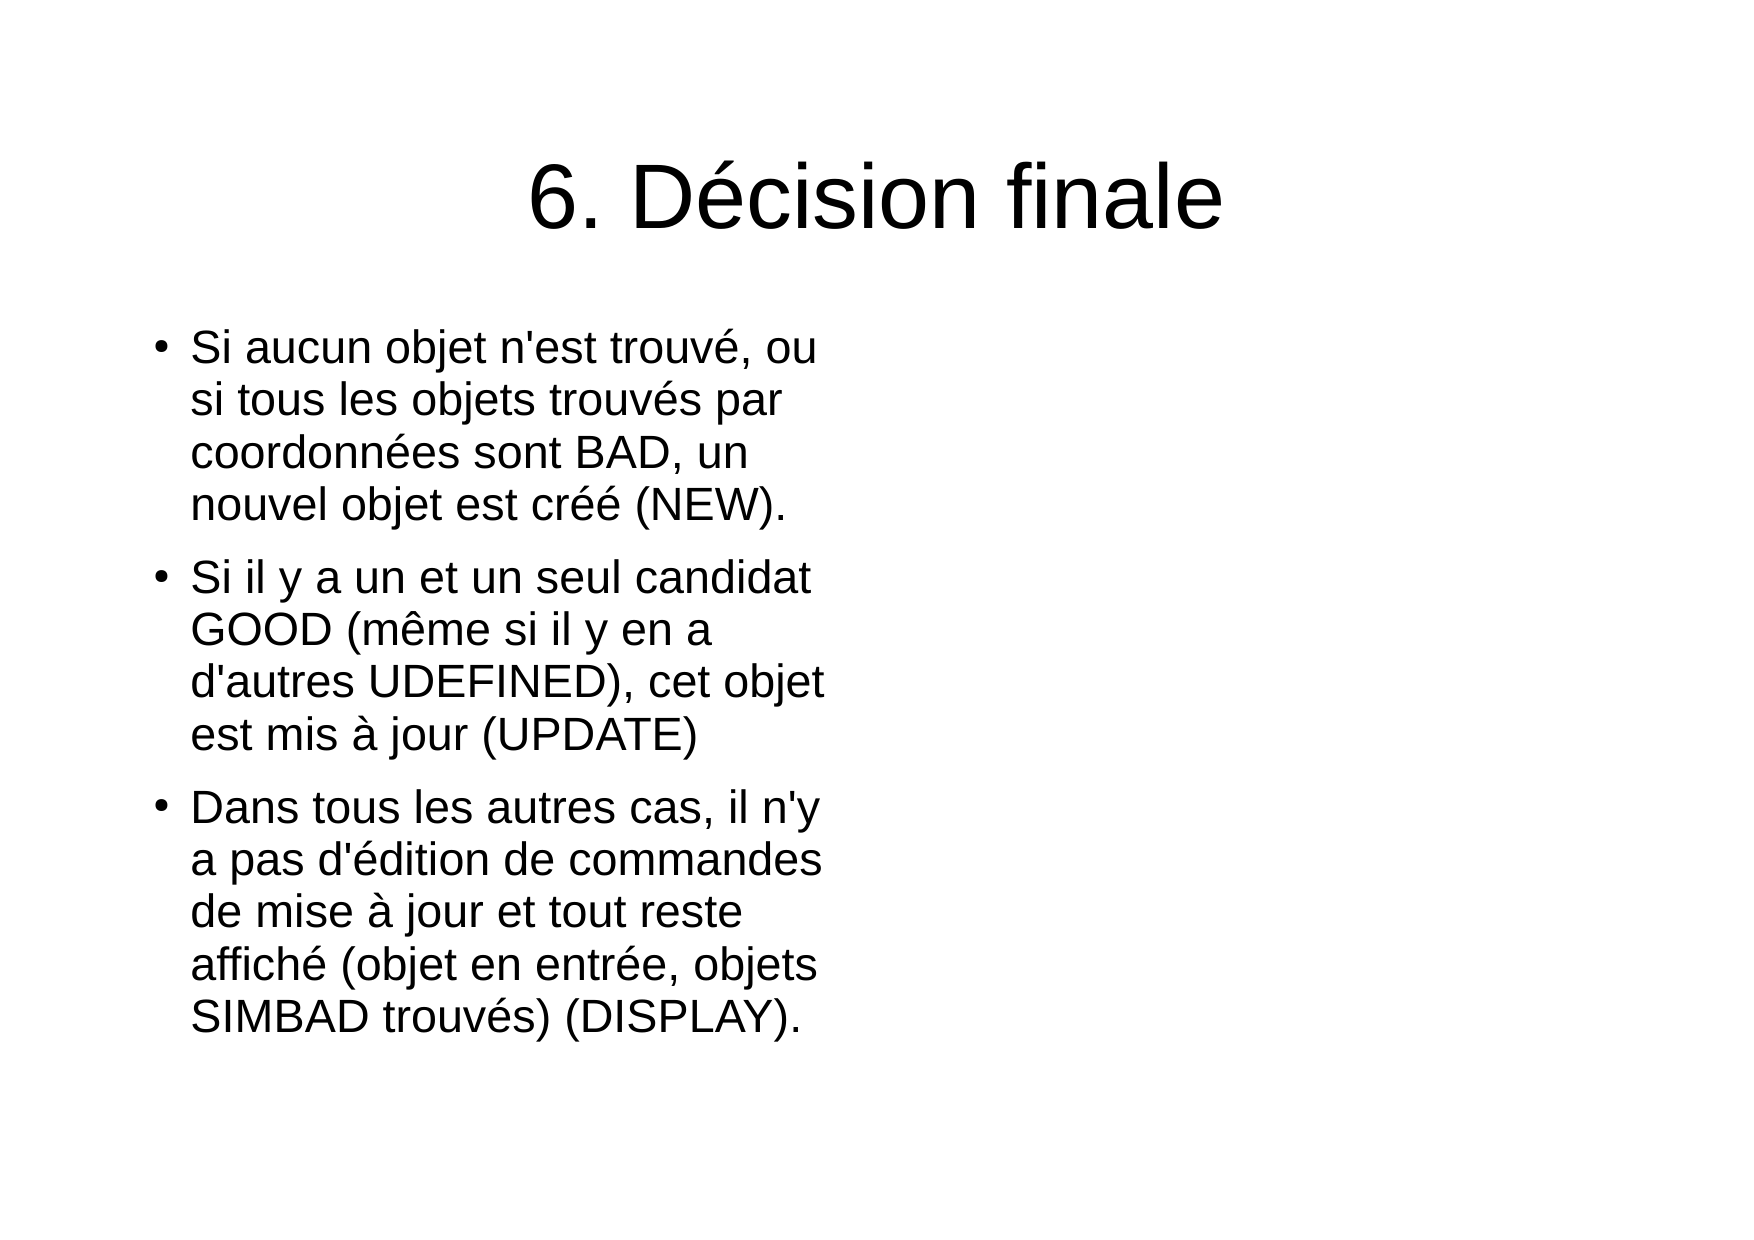

# 6. Décision finale
Si aucun objet n'est trouvé, ou si tous les objets trouvés par coordonnées sont BAD, un nouvel objet est créé (NEW).
Si il y a un et un seul candidat GOOD (même si il y en a d'autres UDEFINED), cet objet est mis à jour (UPDATE)
Dans tous les autres cas, il n'y a pas d'édition de commandes de mise à jour et tout reste affiché (objet en entrée, objets SIMBAD trouvés) (DISPLAY).